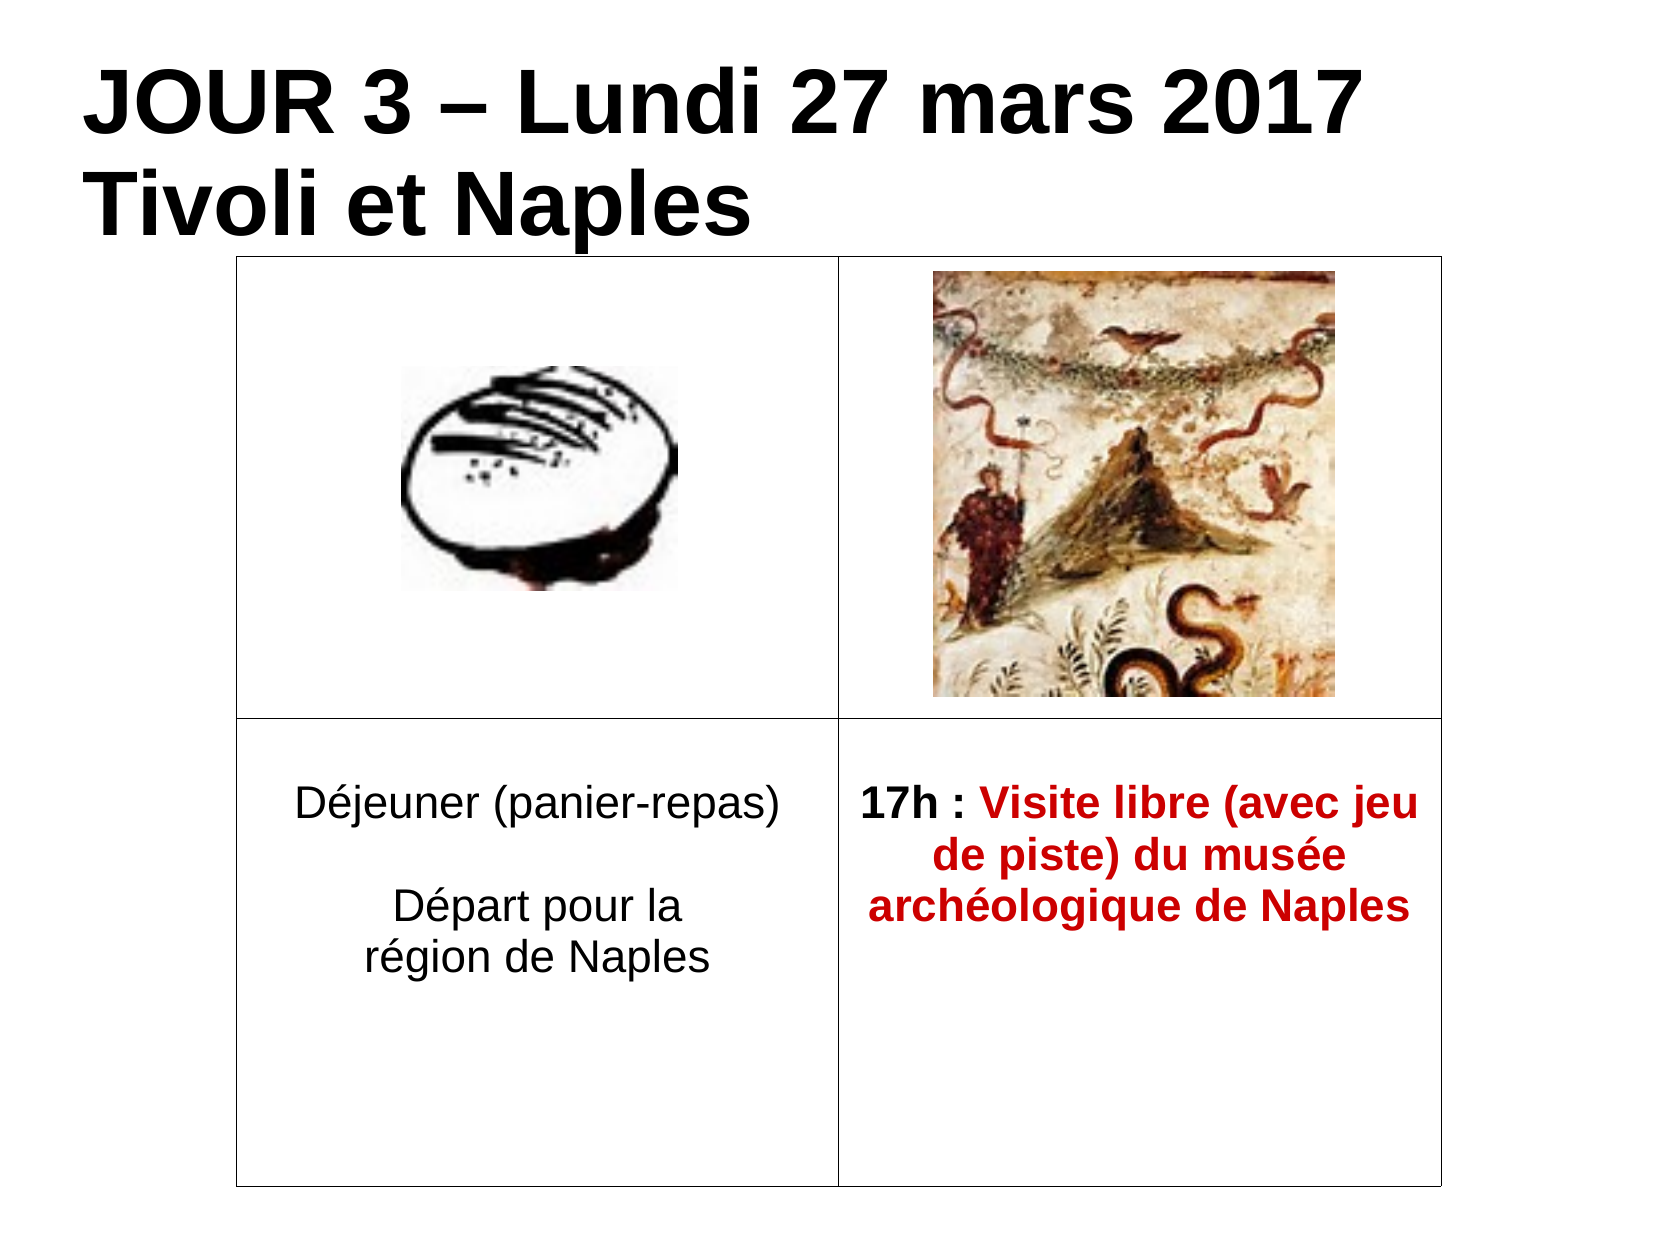

# JOUR 3 – Lundi 27 mars 2017 Tivoli et Naples
| | |
| --- | --- |
| Déjeuner (panier-repas) Départ pour la région de Naples | 17h : Visite libre (avec jeu de piste) du musée archéologique de Naples |